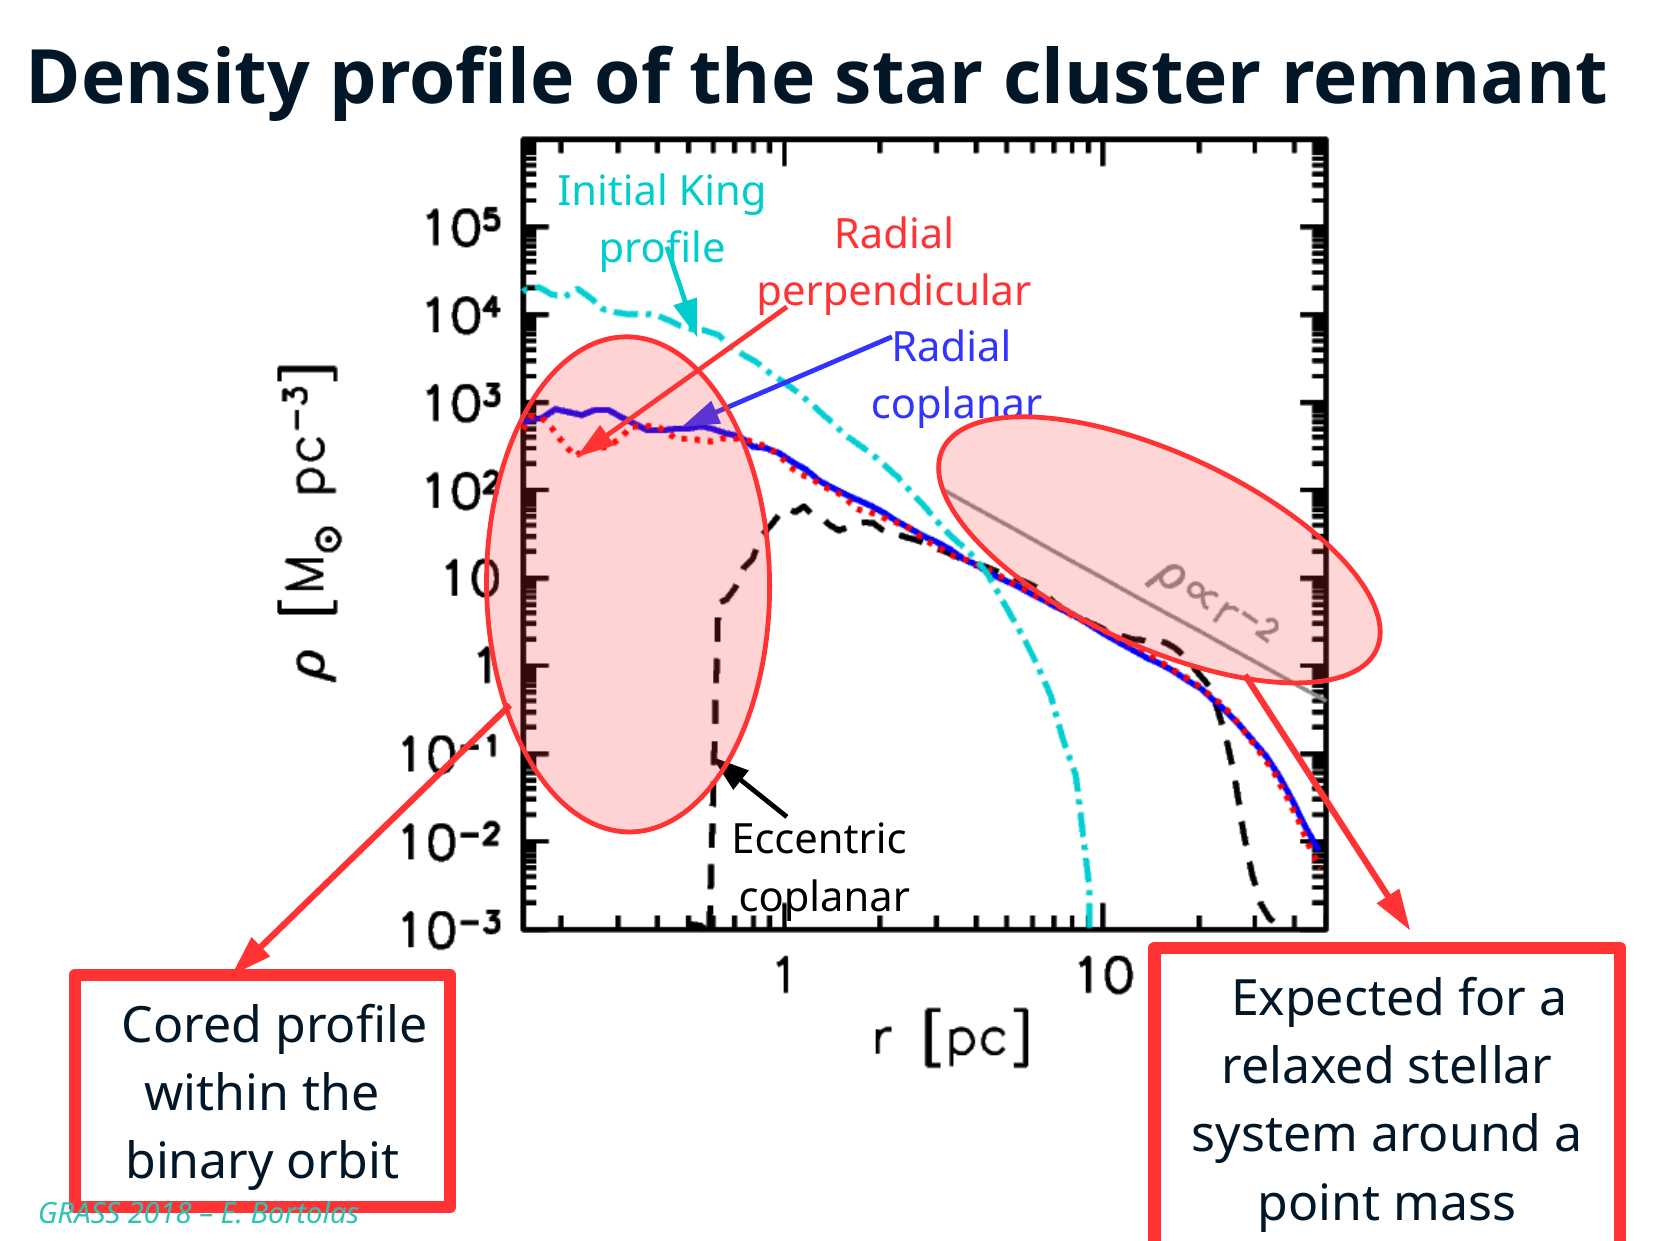

Density profile of the star cluster remnant
Initial King profile
Radial
perpendicular
Radial
coplanar
Eccentric
coplanar
Expected for a relaxed stellar system around a point mass
Cored profile within the binary orbit
GRASS 2018 – E. Bortolas